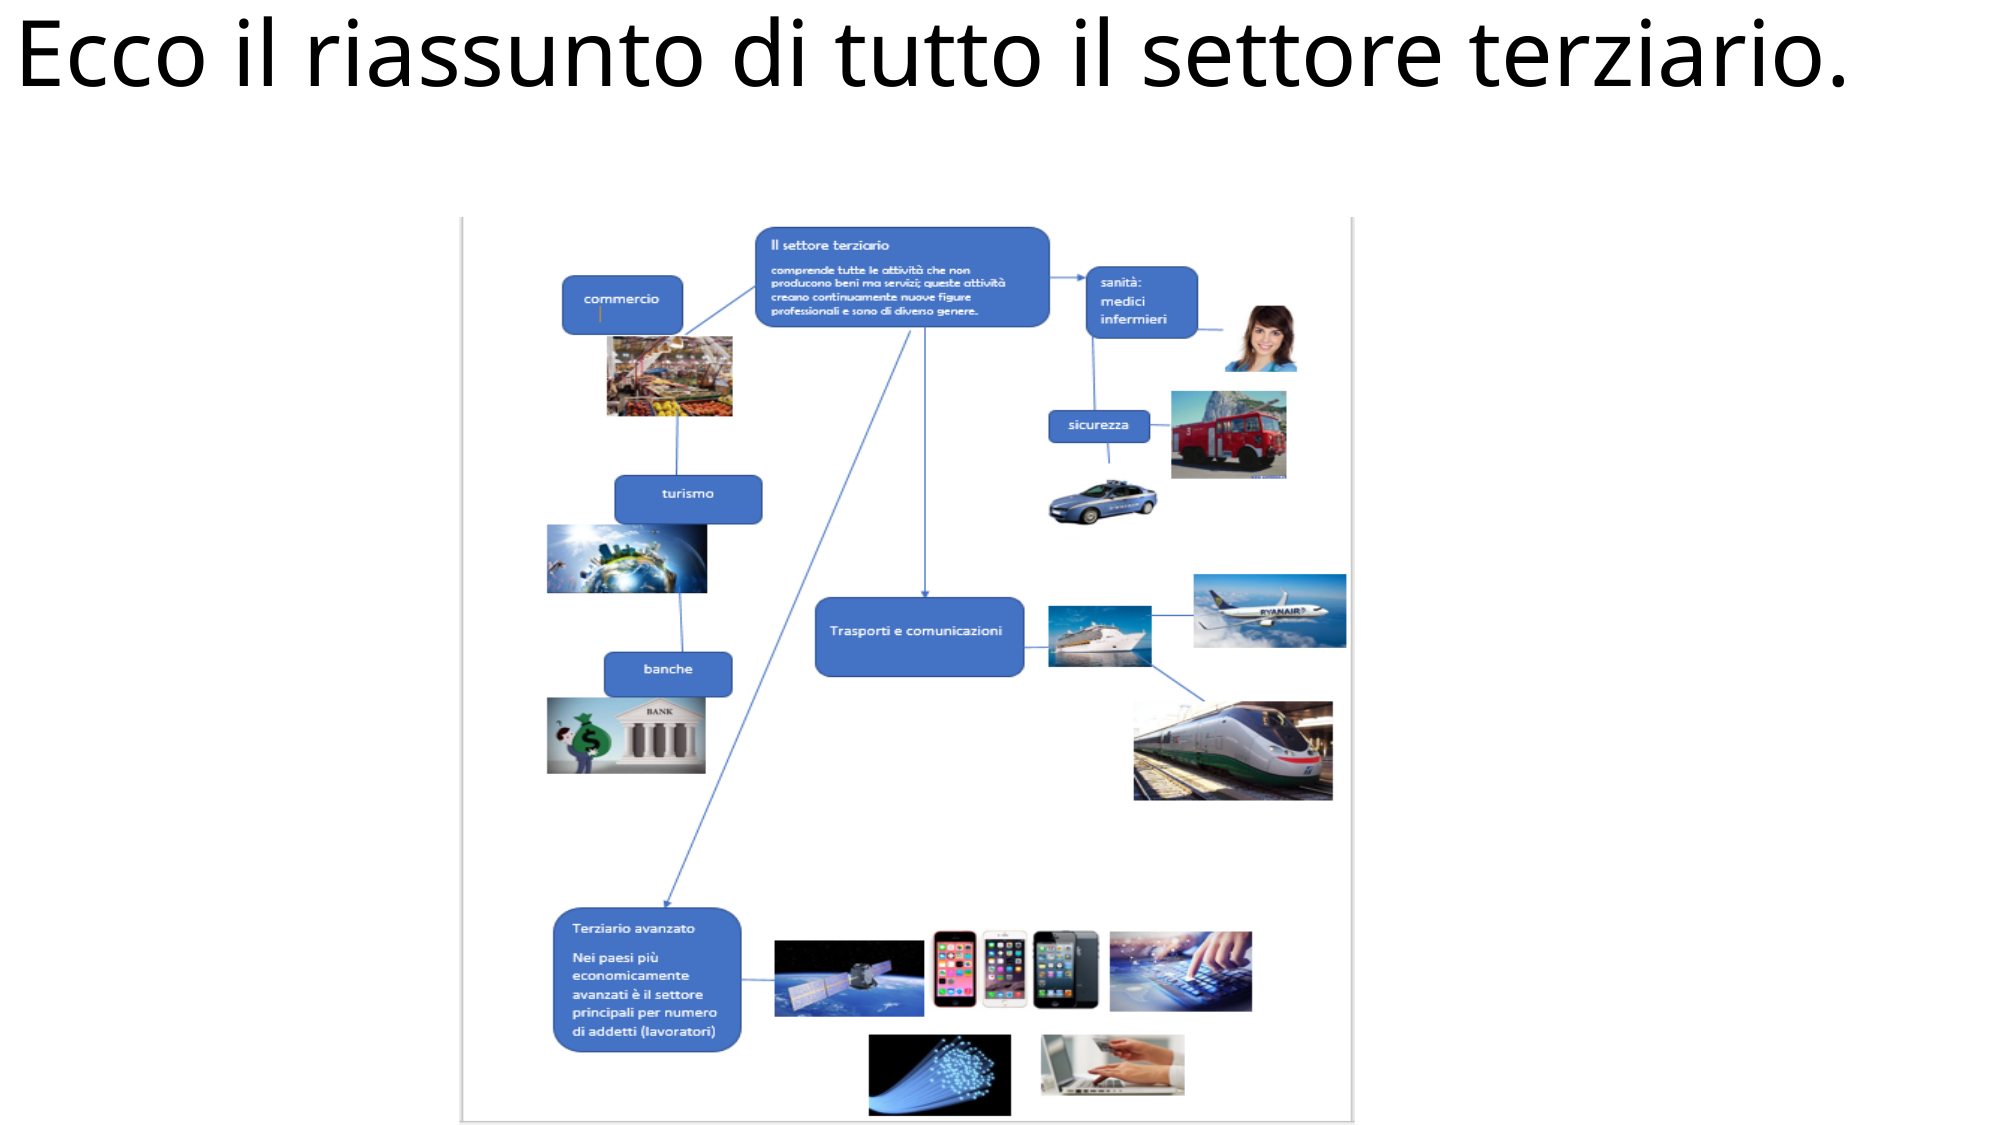

# Ecco il riassunto di tutto il settore terziario.